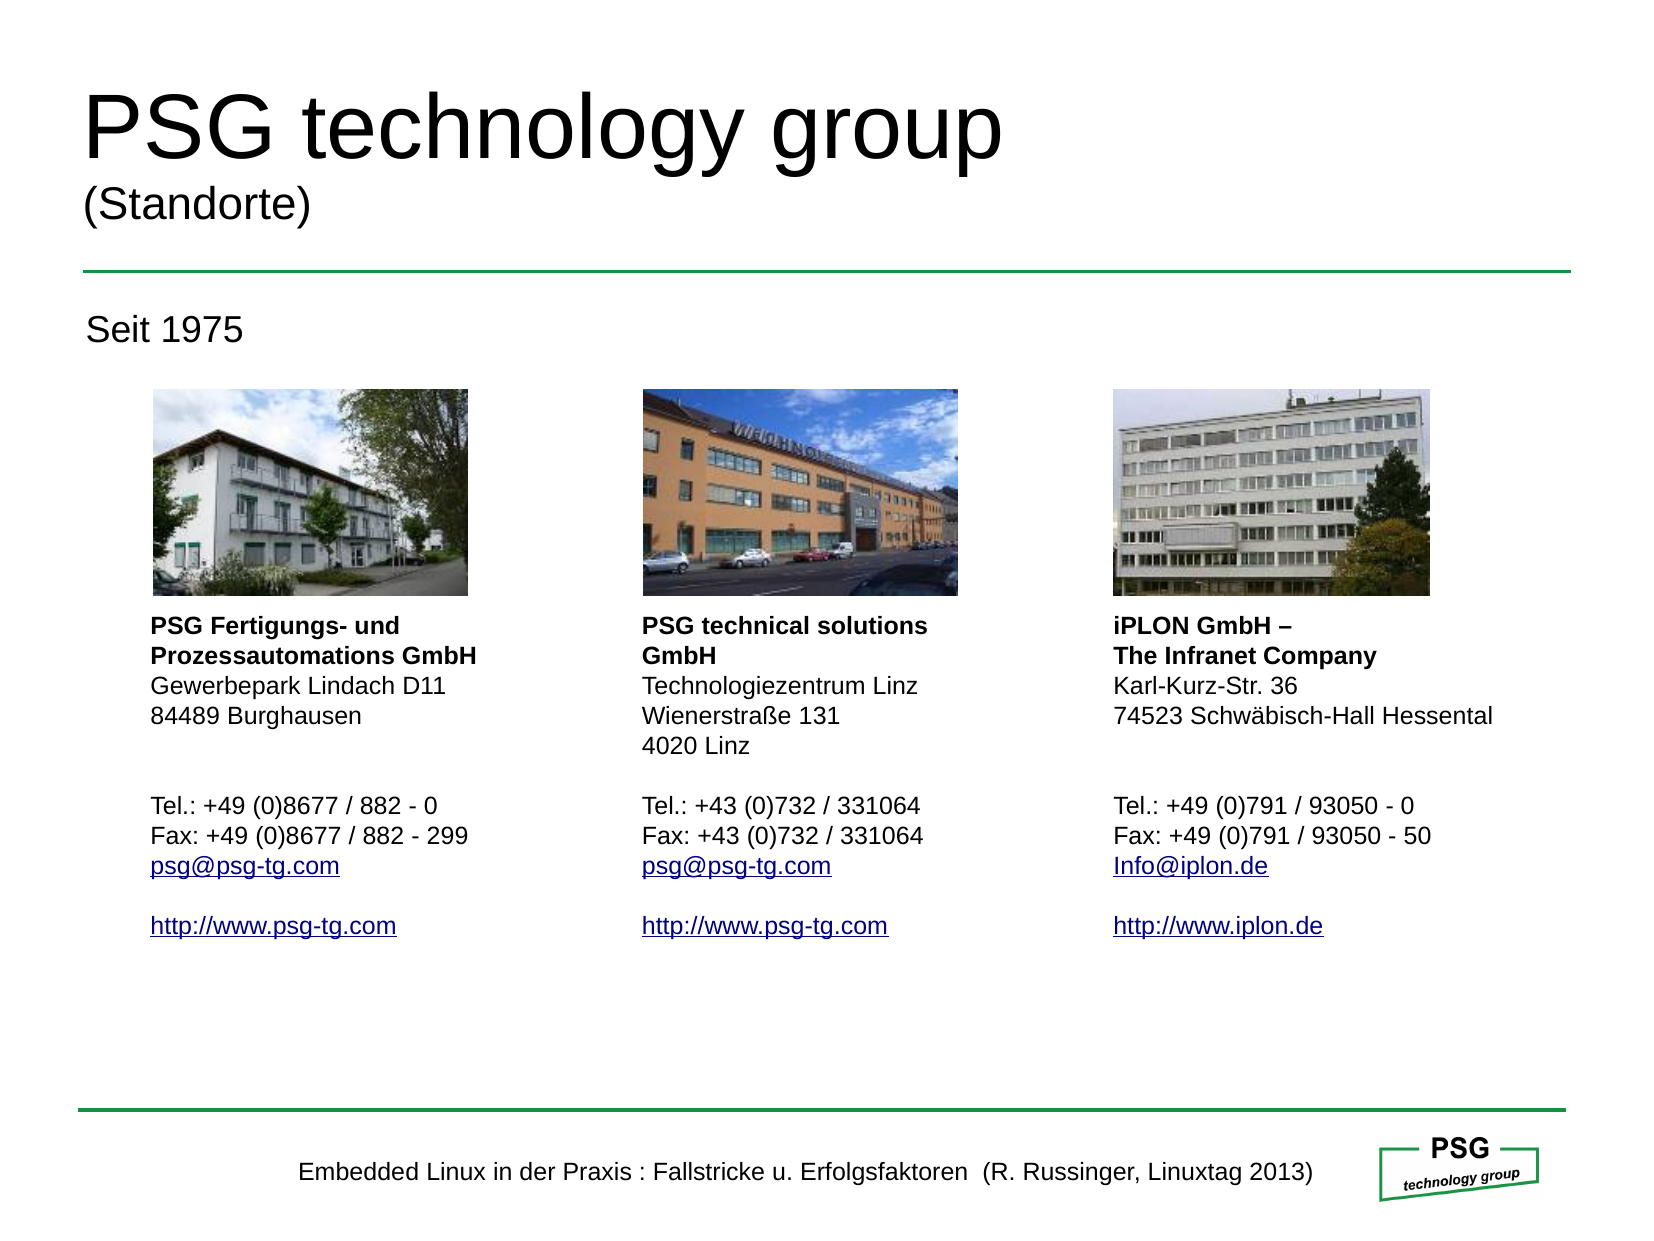

# PSG technology group (Standorte)
Seit 1975
PSG Fertigungs- und
Prozessautomations GmbH
Gewerbepark Lindach D11
84489 Burghausen
Tel.: +49 (0)8677 / 882 - 0
Fax: +49 (0)8677 / 882 - 299
psg@psg-tg.com
http://www.psg-tg.com
PSG technical solutions GmbH
Technologiezentrum Linz
Wienerstraße 131
4020 Linz
Tel.: +43 (0)732 / 331064
Fax: +43 (0)732 / 331064
psg@psg-tg.com
http://www.psg-tg.com
iPLON GmbH –
The Infranet Company
Karl-Kurz-Str. 36
74523 Schwäbisch-Hall Hessental
Tel.: +49 (0)791 / 93050 - 0
Fax: +49 (0)791 / 93050 - 50
Info@iplon.de
http://www.iplon.de